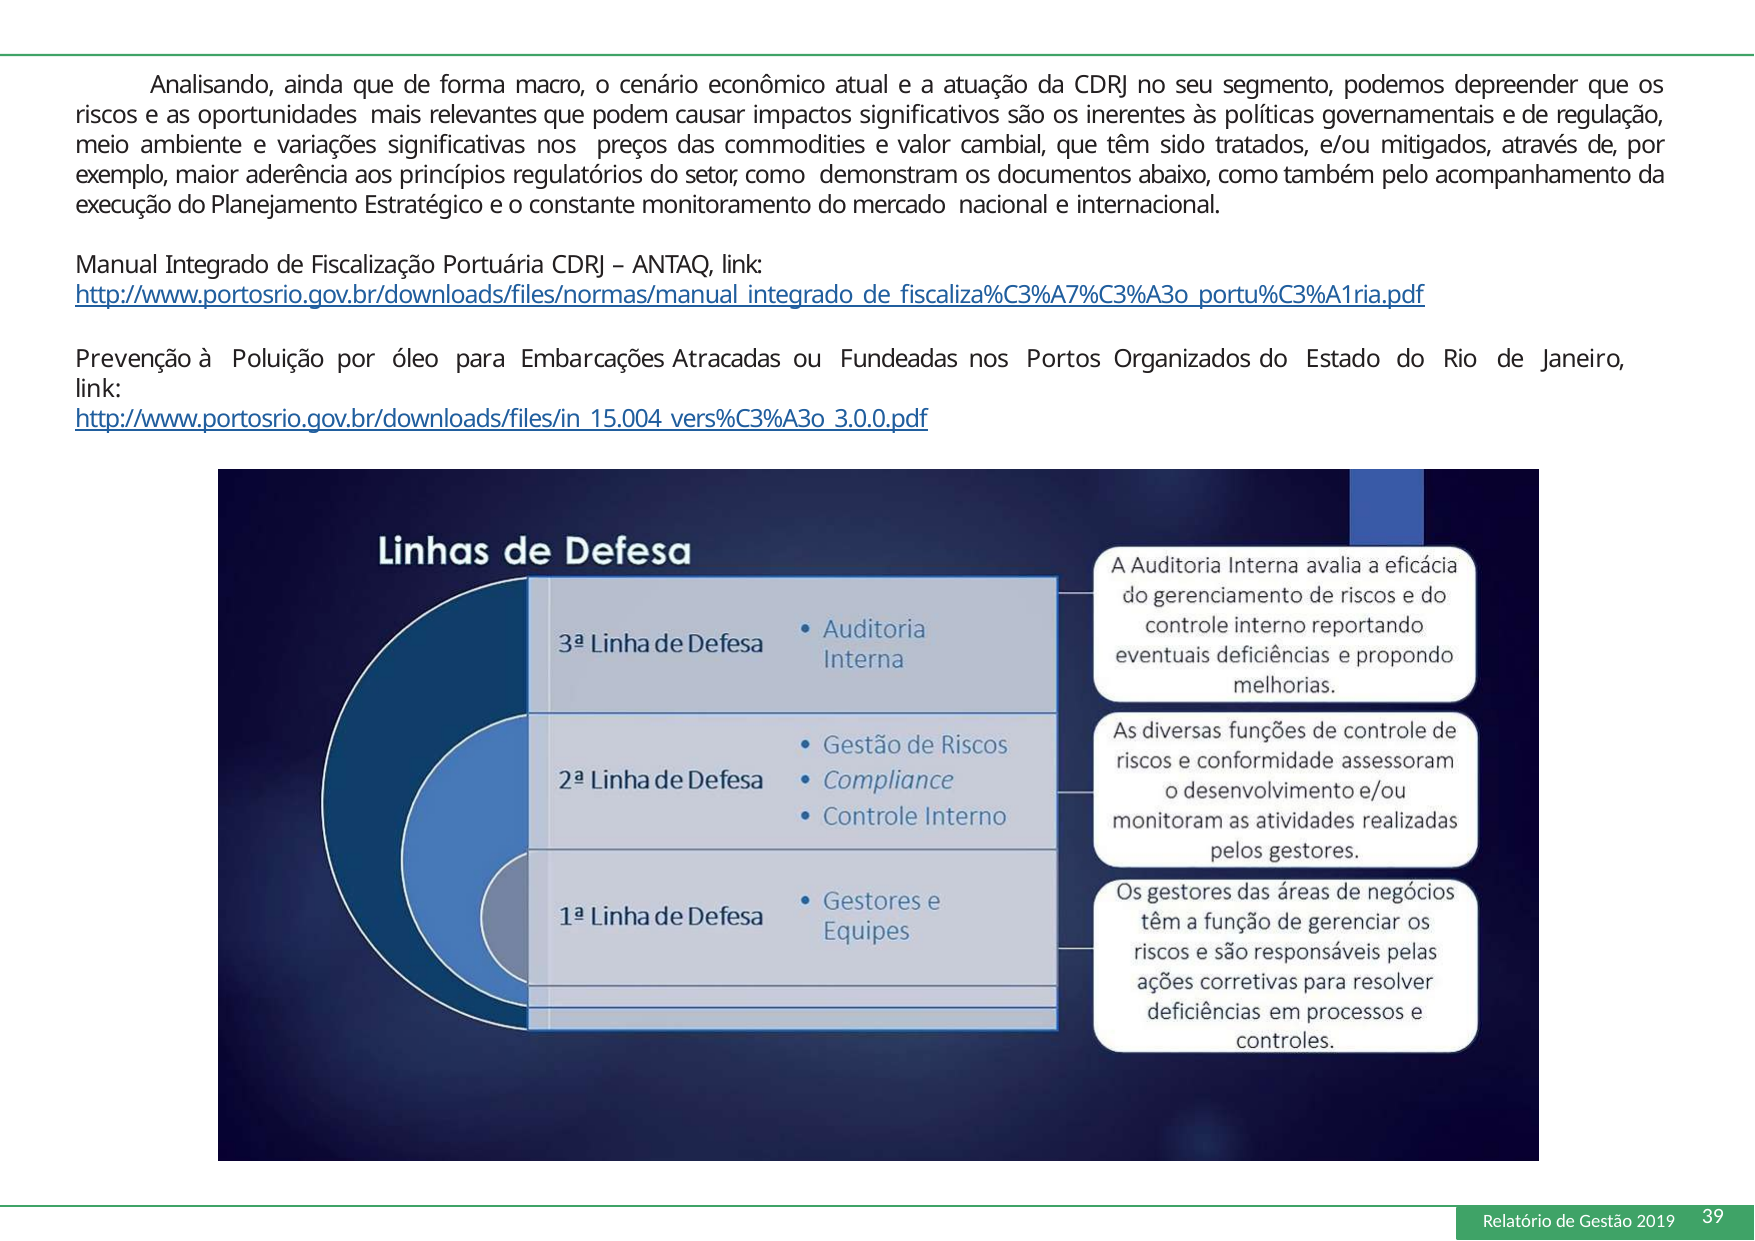

Analisando, ainda que de forma macro, o cenário econômico atual e a atuação da CDRJ no seu segmento, podemos depreender que os riscos e as oportunidades mais relevantes que podem causar impactos significativos são os inerentes às políticas governamentais e de regulação, meio ambiente e variações significativas nos preços das commodities e valor cambial, que têm sido tratados, e/ou mitigados, através de, por exemplo, maior aderência aos princípios regulatórios do setor, como demonstram os documentos abaixo, como também pelo acompanhamento da execução do Planejamento Estratégico e o constante monitoramento do mercado nacional e internacional.
Manual Integrado de Fiscalização Portuária CDRJ – ANTAQ, link:
http://www.portosrio.gov.br/downloads/files/normas/manual_integrado_de_fiscaliza%C3%A7%C3%A3o_portu%C3%A1ria.pdf
Prevenção	à	Poluição	por	óleo	para	Embarcações	Atracadas	ou	Fundeadas	nos	Portos	Organizados	do	Estado	do	Rio	de	Janeiro,	link:
http://www.portosrio.gov.br/downloads/files/in_15.004_vers%C3%A3o_3.0.0.pdf
39
Relatório de Gestão 2019